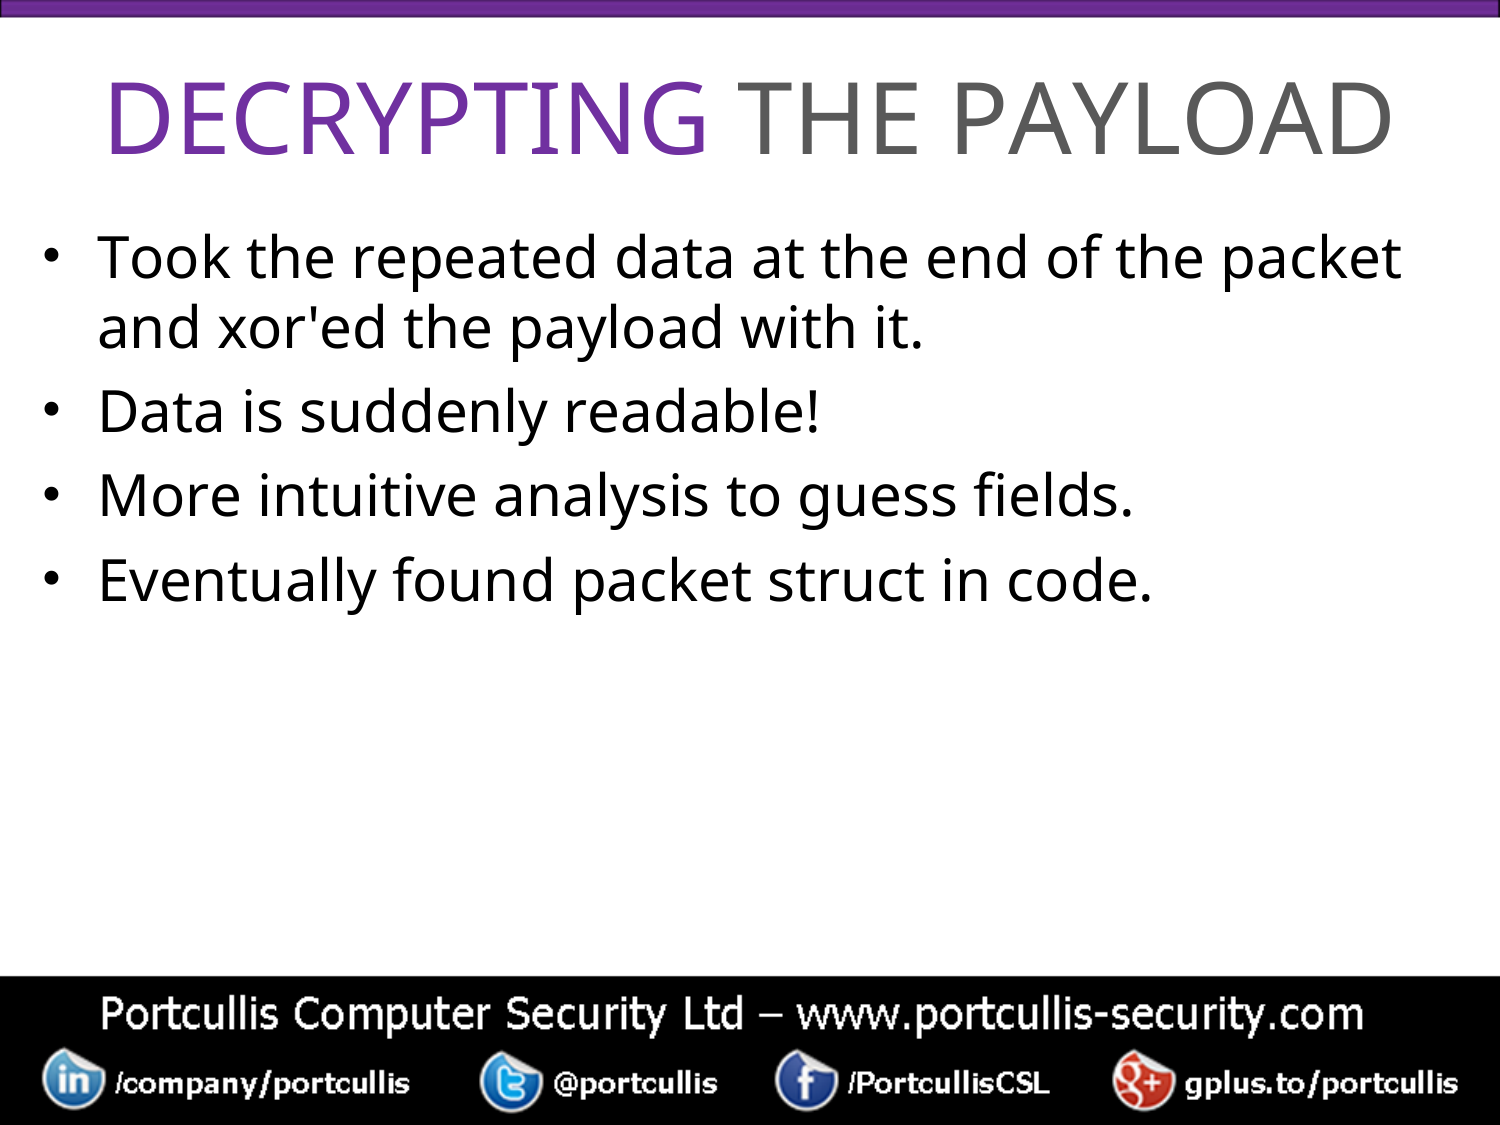

# DECRYPTING THE PAYLOAD
Took the repeated data at the end of the packet and xor'ed the payload with it.
Data is suddenly readable!
More intuitive analysis to guess fields.
Eventually found packet struct in code.